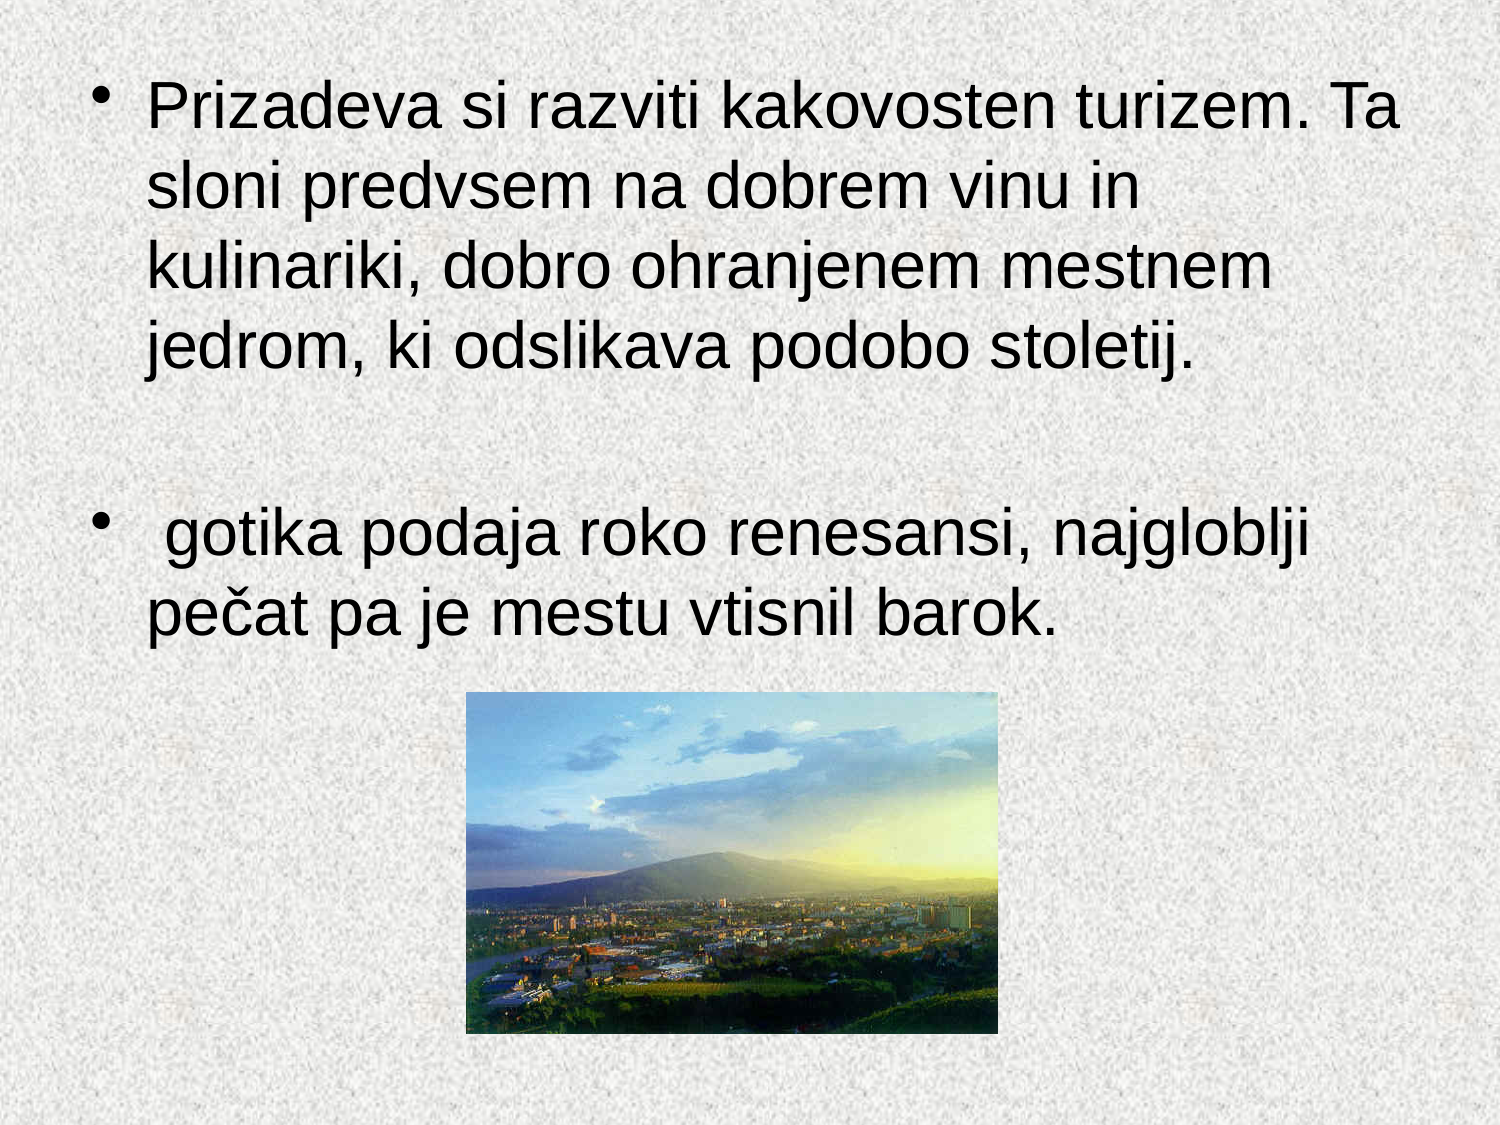

# Prizadeva si razviti kakovosten turizem. Ta sloni predvsem na dobrem vinu in kulinariki, dobro ohranjenem mestnem jedrom, ki odslikava podobo stoletij.
 gotika podaja roko renesansi, najgloblji pečat pa je mestu vtisnil barok.